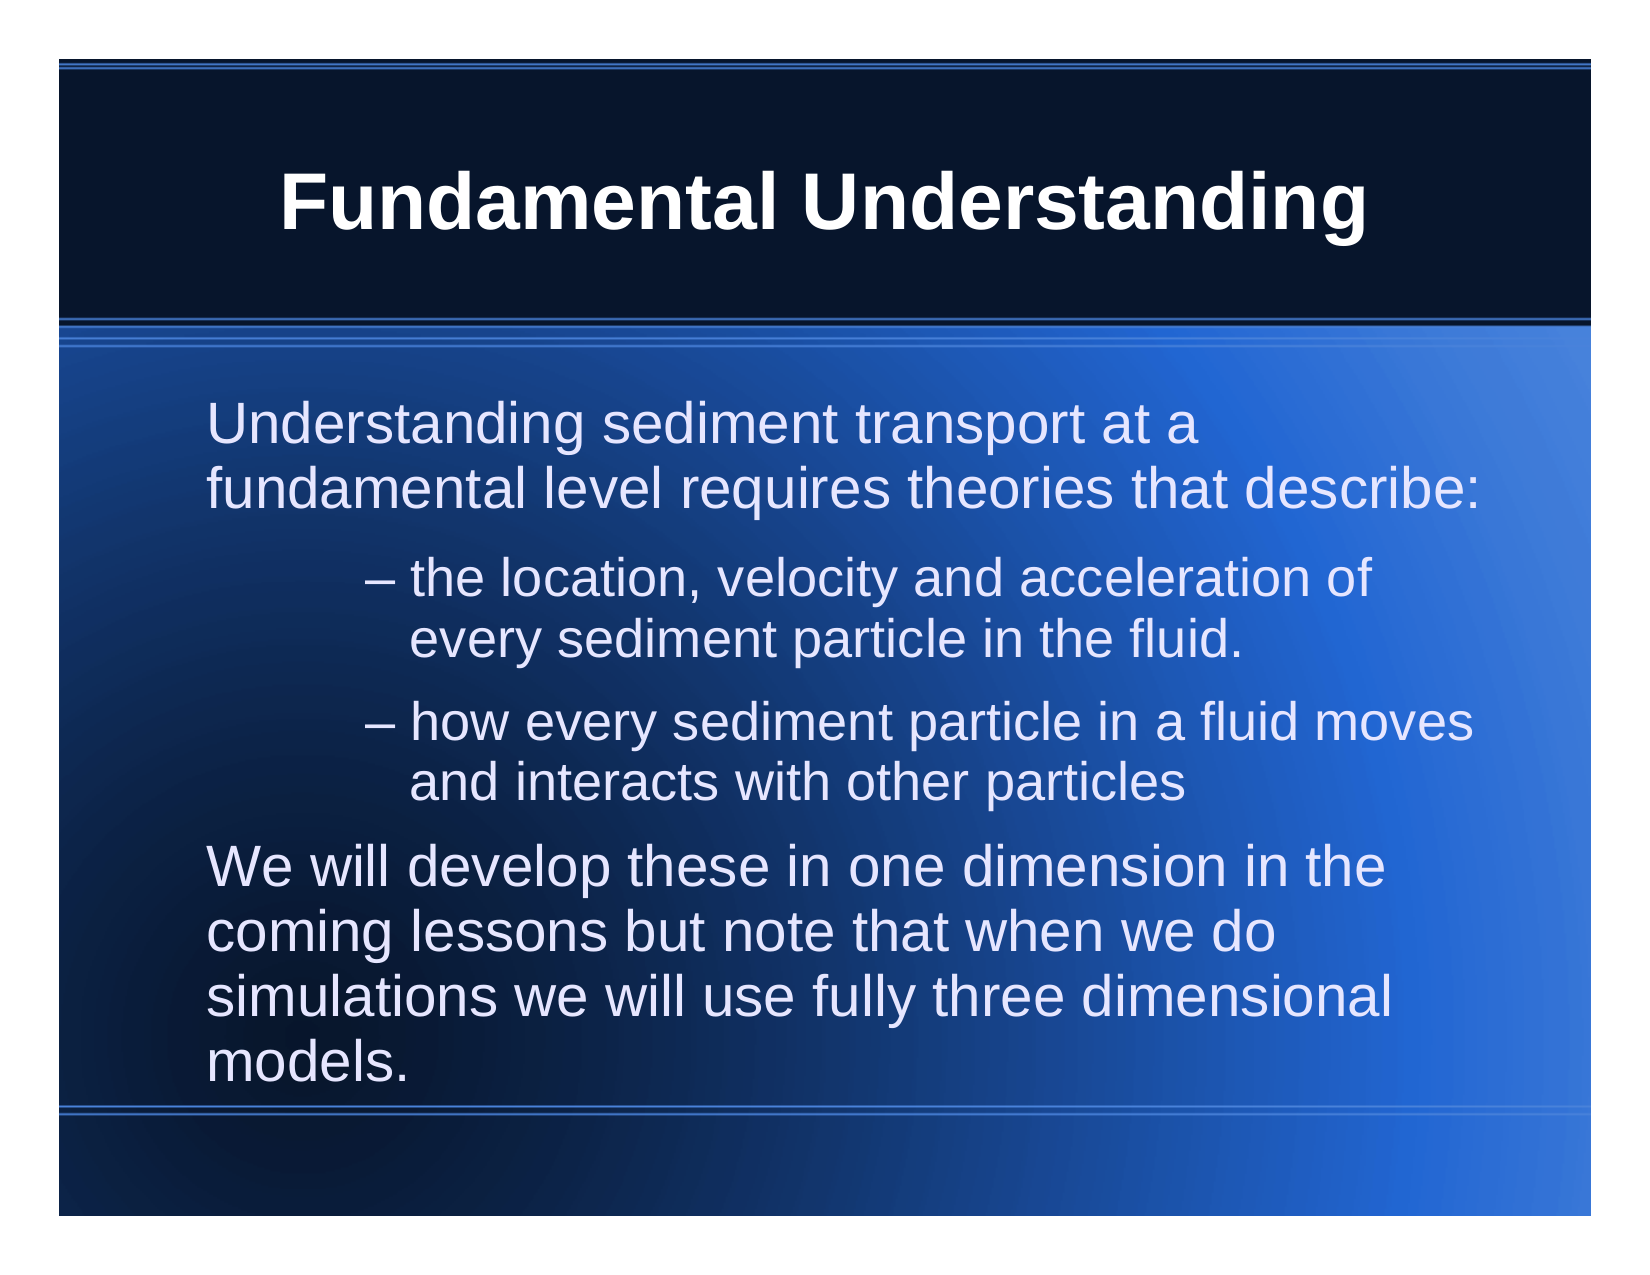

# Fundamental Understanding
Understanding sediment transport at a fundamental level requires theories that describe:
– the location, velocity and acceleration of every sediment particle in the fluid.
– how every sediment particle in a fluid moves and interacts with other particles
We will develop these in one dimension in the coming lessons but note that when we do simulations we will use fully three dimensional models.